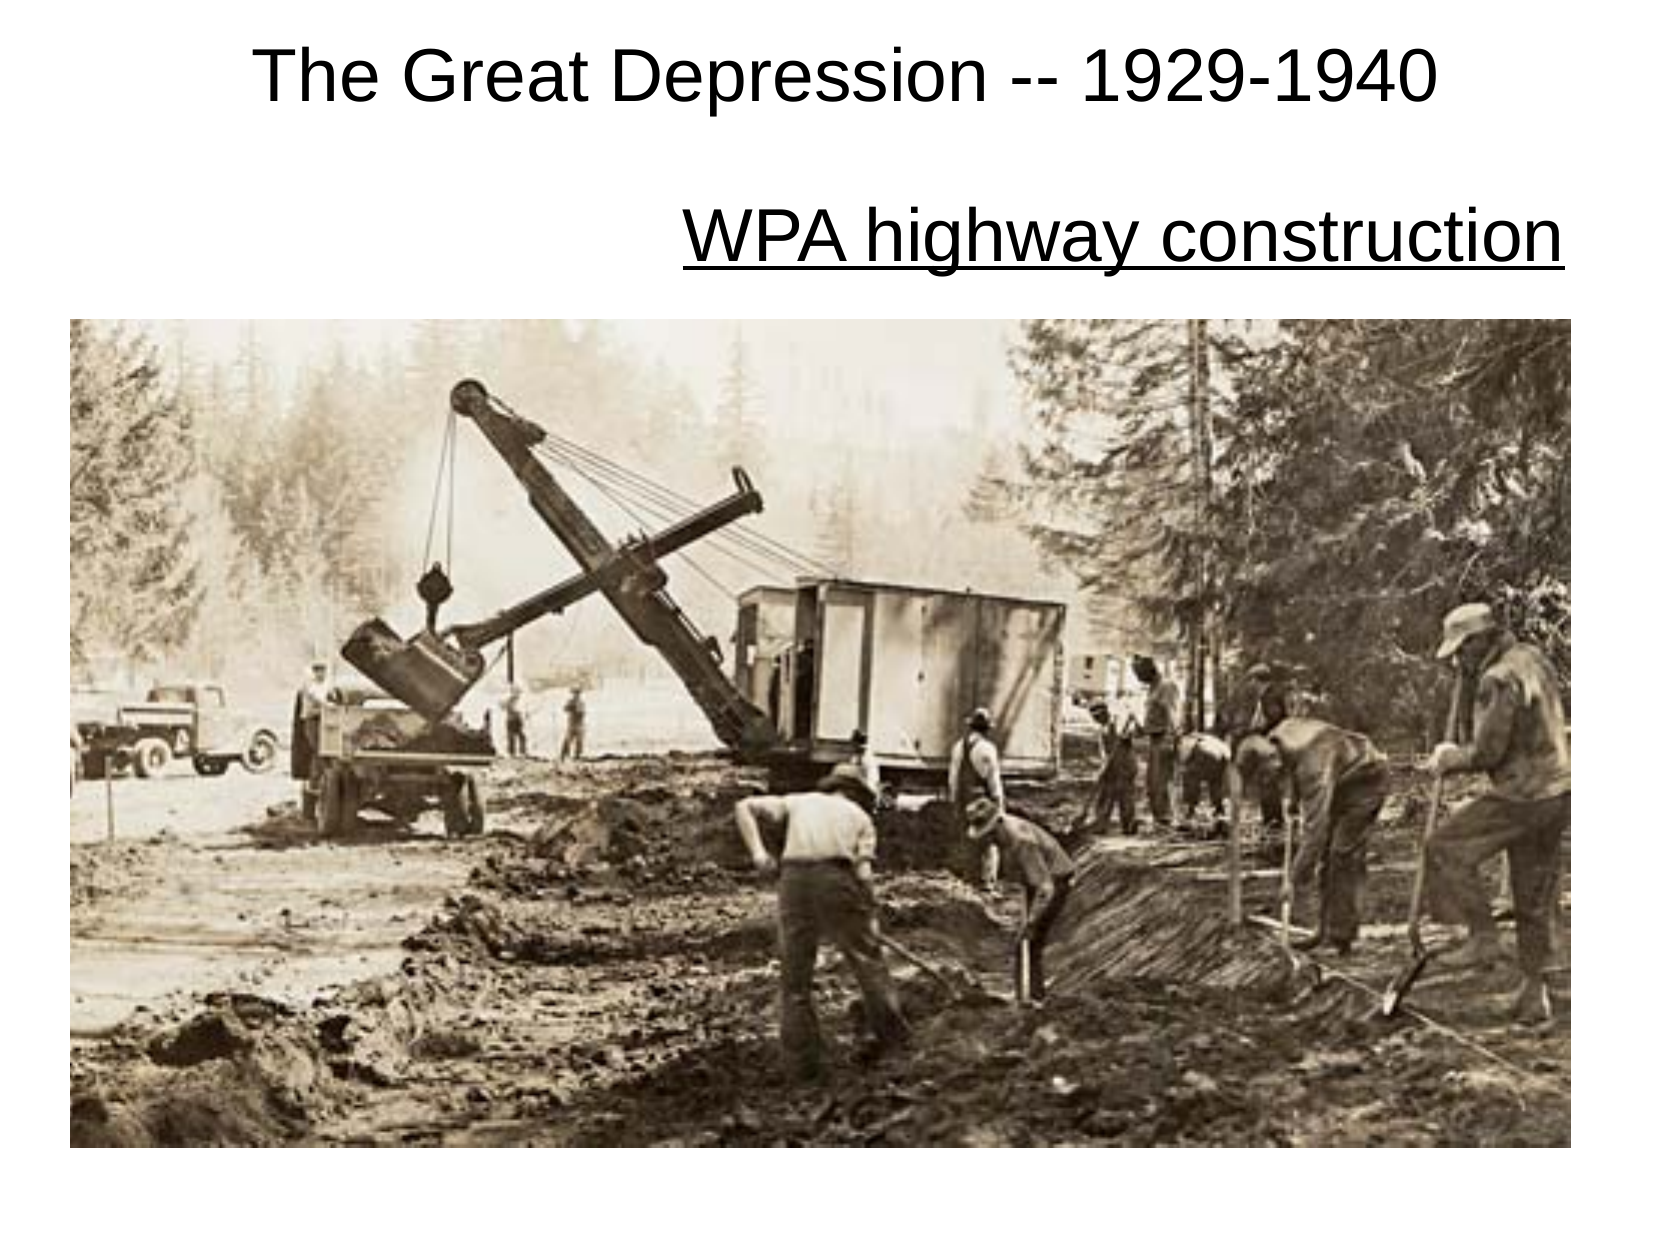

The Great Depression -- 1929-1940
WPA highway construction